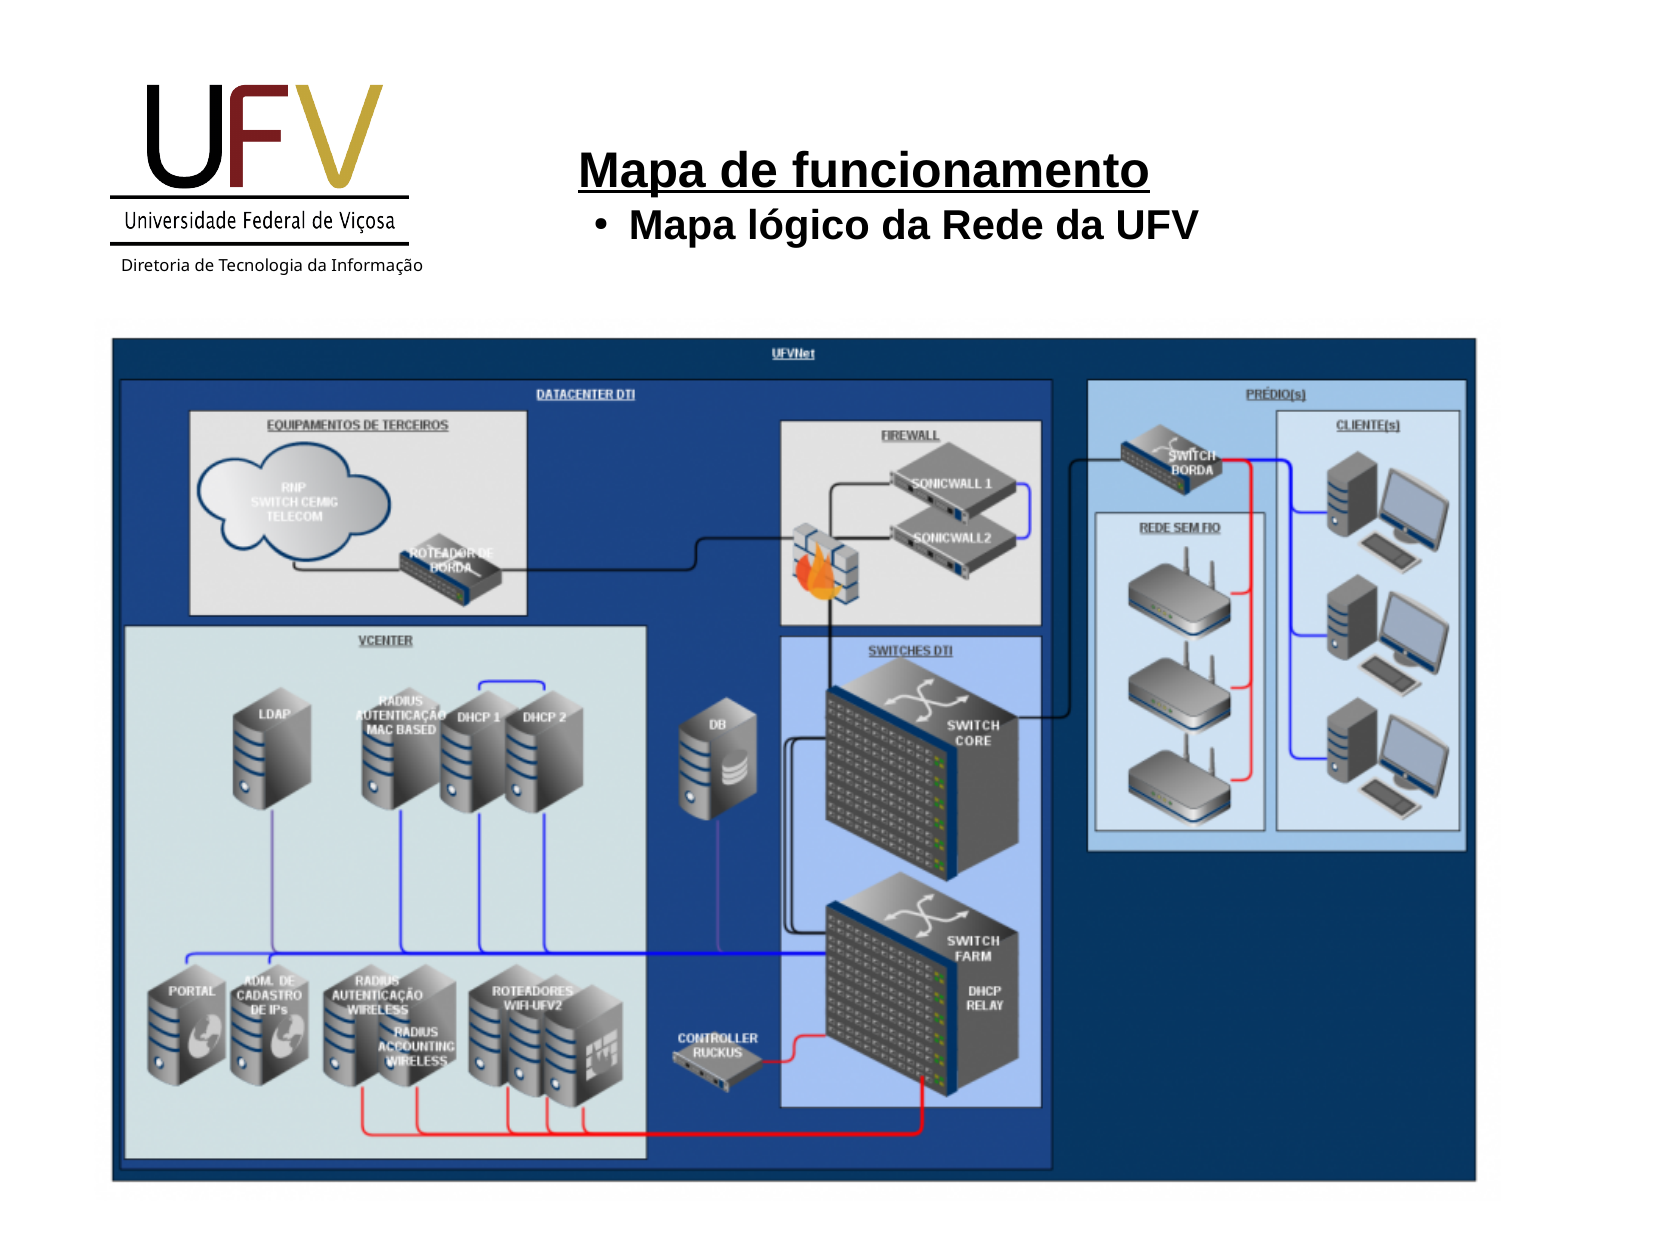

# Mapa de funcionamento
Mapa lógico da Rede da UFV
Diretoria de Tecnologia da Informação